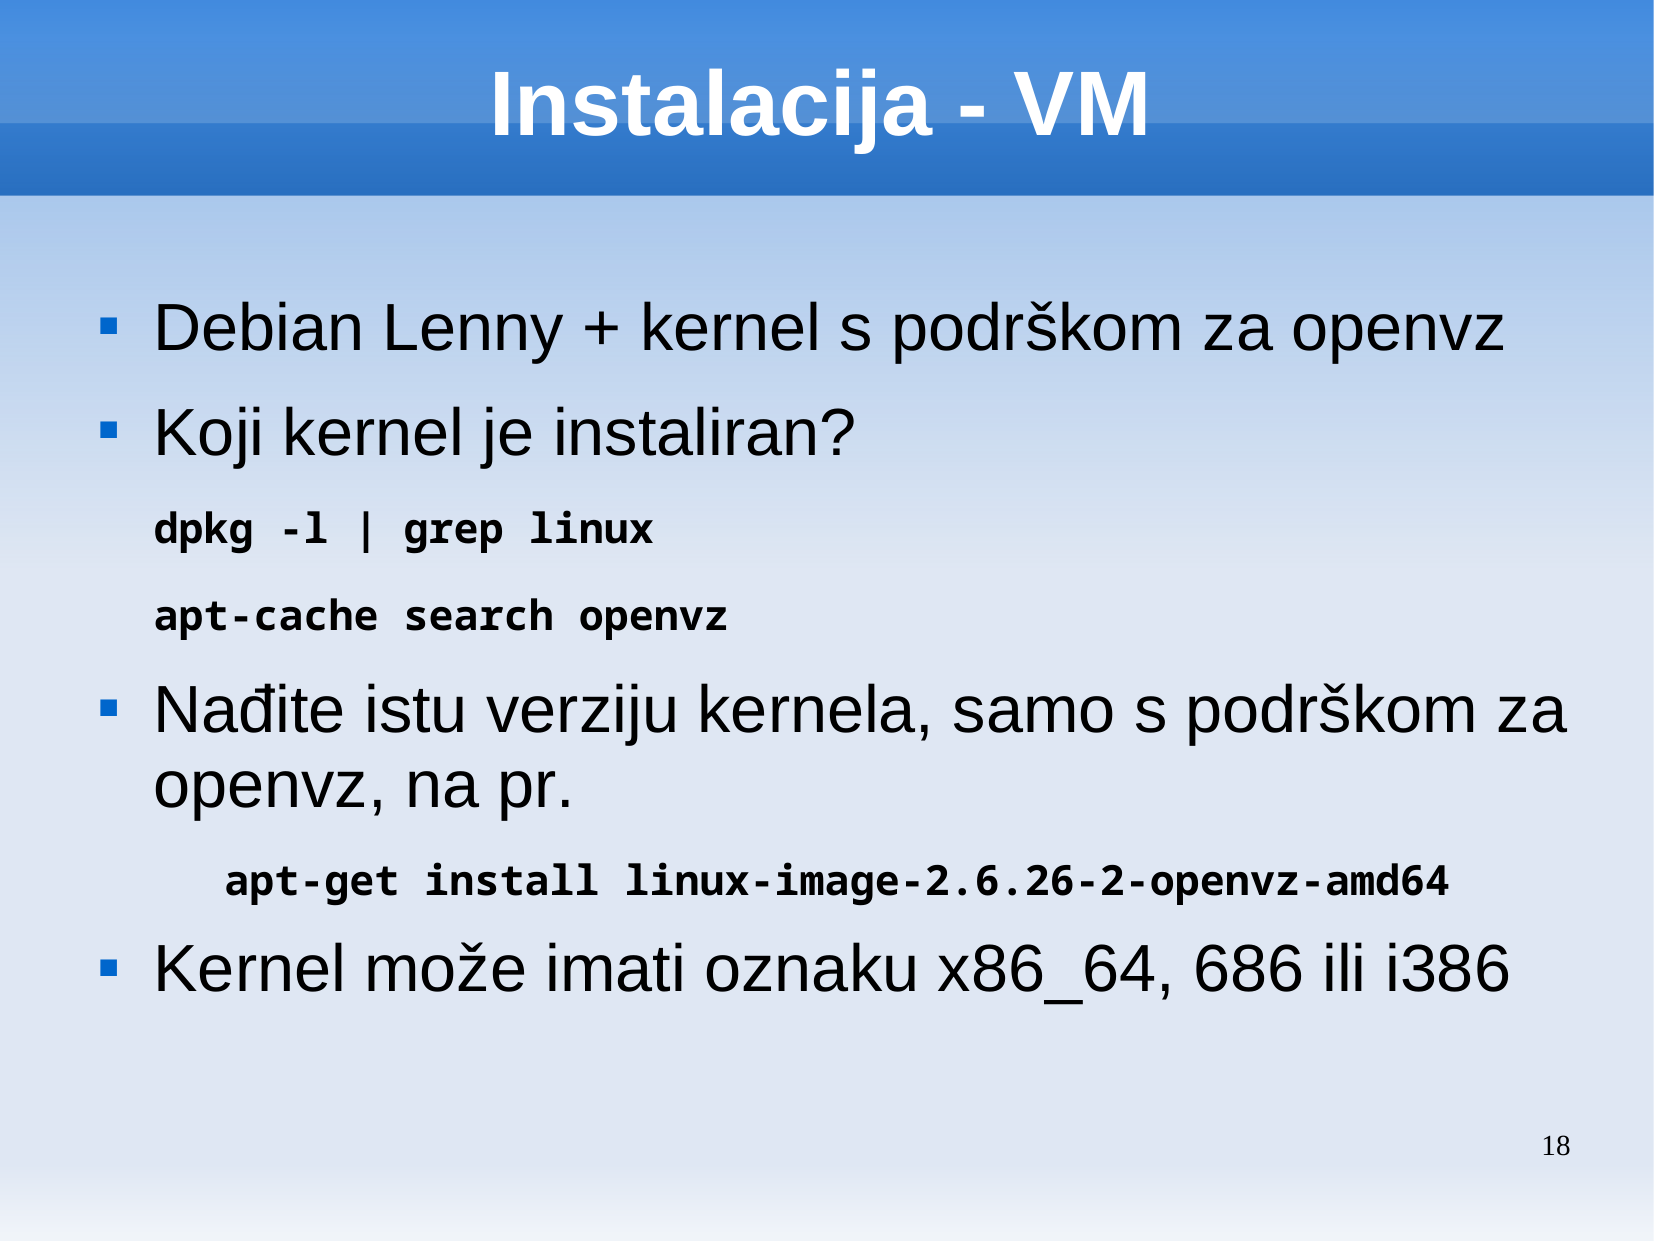

# Instalacija - VM
Debian Lenny + kernel s podrškom za openvz
Koji kernel je instaliran?
dpkg -l | grep linux
apt-cache search openvz
Nađite istu verziju kernela, samo s podrškom za openvz, na pr.
apt-get install linux-image-2.6.26-2-openvz-amd64
Kernel može imati oznaku x86_64, 686 ili i386
18